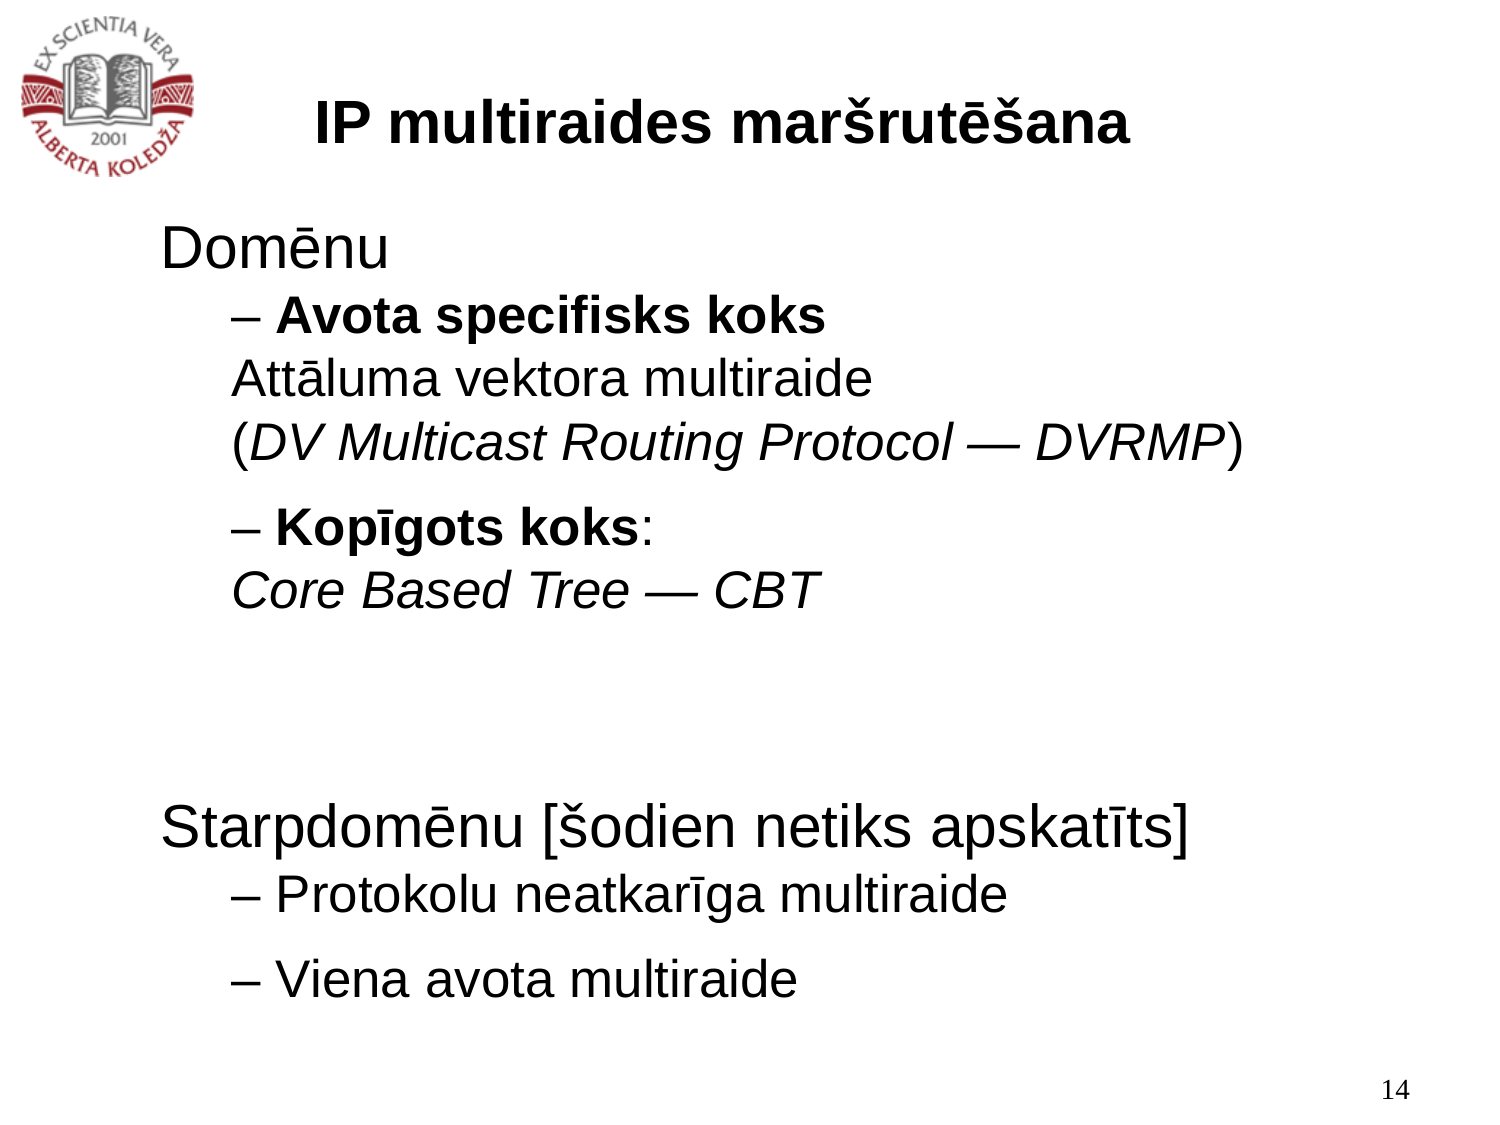

# IP multiraides maršrutēšana
Domēnu
– Avota specifisks koks
Attāluma vektora multiraide
(DV Multicast Routing Protocol — DVRMP)
– Kopīgots koks:
Core Based Tree — CBT
Starpdomēnu [šodien netiks apskatīts]
– Protokolu neatkarīga multiraide
– Viena avota multiraide